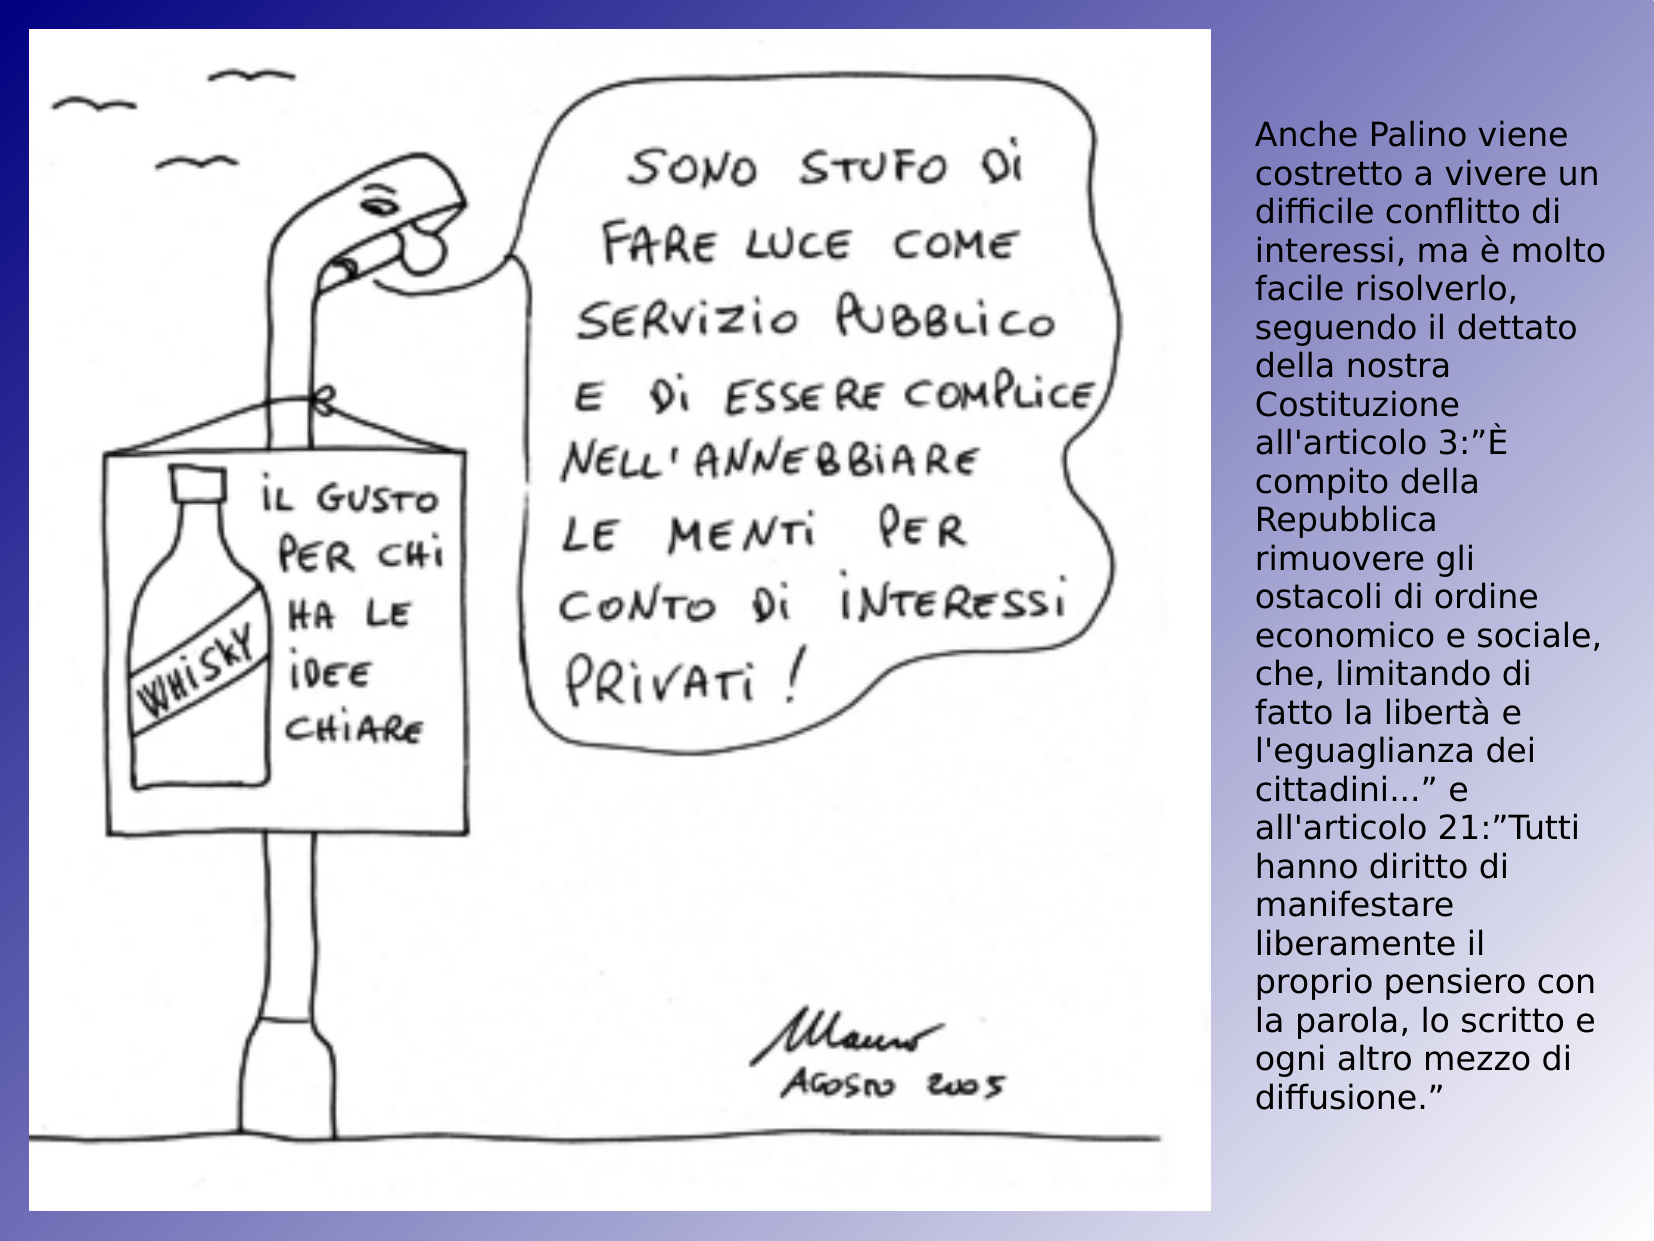

Anche Palino viene costretto a vivere un difficile conflitto di interessi, ma è molto facile risolverlo, seguendo il dettato della nostra Costituzione all'articolo 3:”È compito della Repubblica rimuovere gli ostacoli di ordine economico e sociale, che, limitando di
fatto la libertà e l'eguaglianza dei cittadini...” e all'articolo 21:”Tutti hanno diritto di manifestare liberamente il proprio pensiero con la parola, lo scritto e ogni altro mezzo di diffusione.”